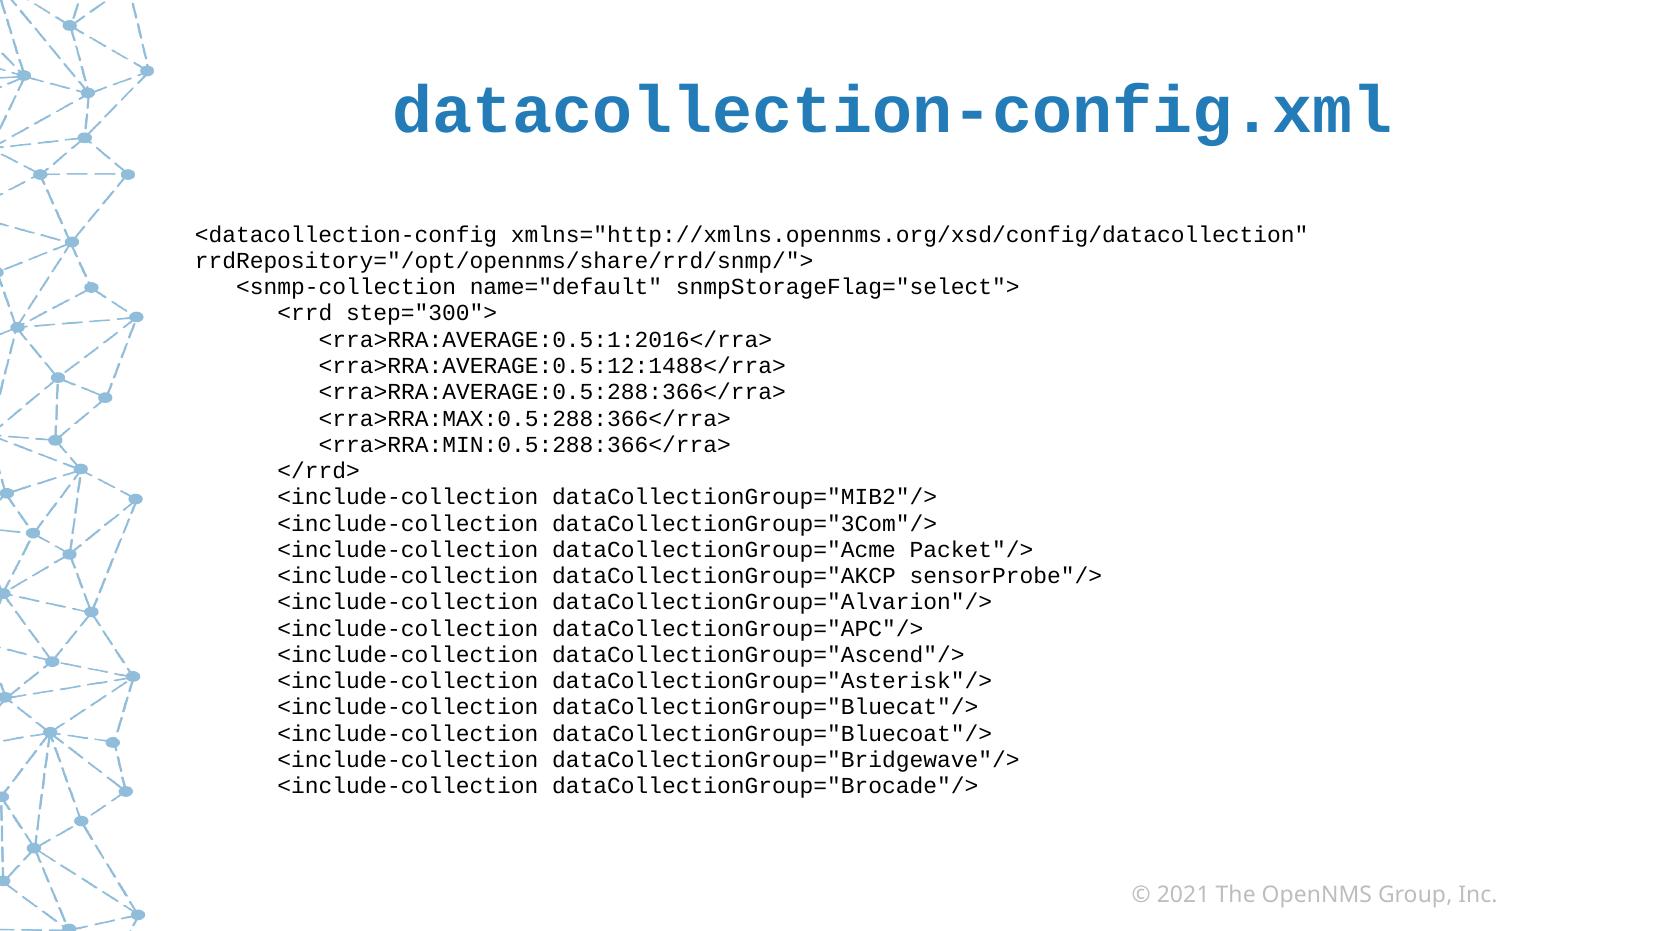

# datacollection-config.xml
<datacollection-config xmlns="http://xmlns.opennms.org/xsd/config/datacollection" rrdRepository="/opt/opennms/share/rrd/snmp/">
 <snmp-collection name="default" snmpStorageFlag="select">
 <rrd step="300">
 <rra>RRA:AVERAGE:0.5:1:2016</rra>
 <rra>RRA:AVERAGE:0.5:12:1488</rra>
 <rra>RRA:AVERAGE:0.5:288:366</rra>
 <rra>RRA:MAX:0.5:288:366</rra>
 <rra>RRA:MIN:0.5:288:366</rra>
 </rrd>
 <include-collection dataCollectionGroup="MIB2"/>
 <include-collection dataCollectionGroup="3Com"/>
 <include-collection dataCollectionGroup="Acme Packet"/>
 <include-collection dataCollectionGroup="AKCP sensorProbe"/>
 <include-collection dataCollectionGroup="Alvarion"/>
 <include-collection dataCollectionGroup="APC"/>
 <include-collection dataCollectionGroup="Ascend"/>
 <include-collection dataCollectionGroup="Asterisk"/>
 <include-collection dataCollectionGroup="Bluecat"/>
 <include-collection dataCollectionGroup="Bluecoat"/>
 <include-collection dataCollectionGroup="Bridgewave"/>
 <include-collection dataCollectionGroup="Brocade"/>